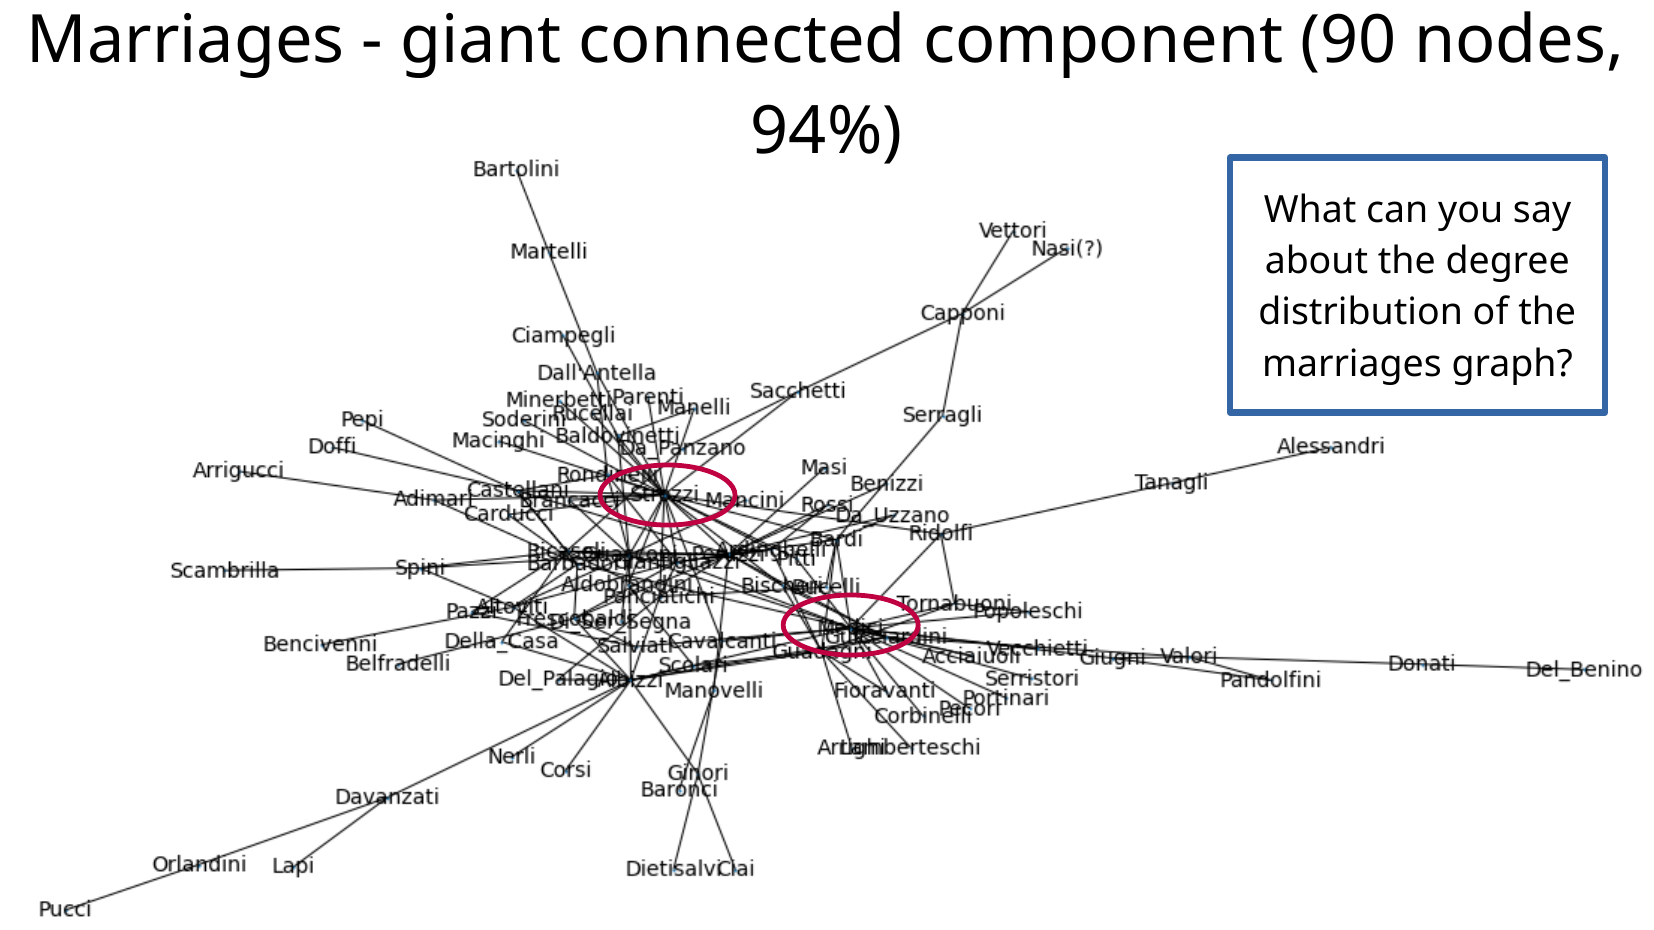

# Marriages - giant connected component (90 nodes, 94%)
What can you say about the degree distribution of the marriages graph?
23